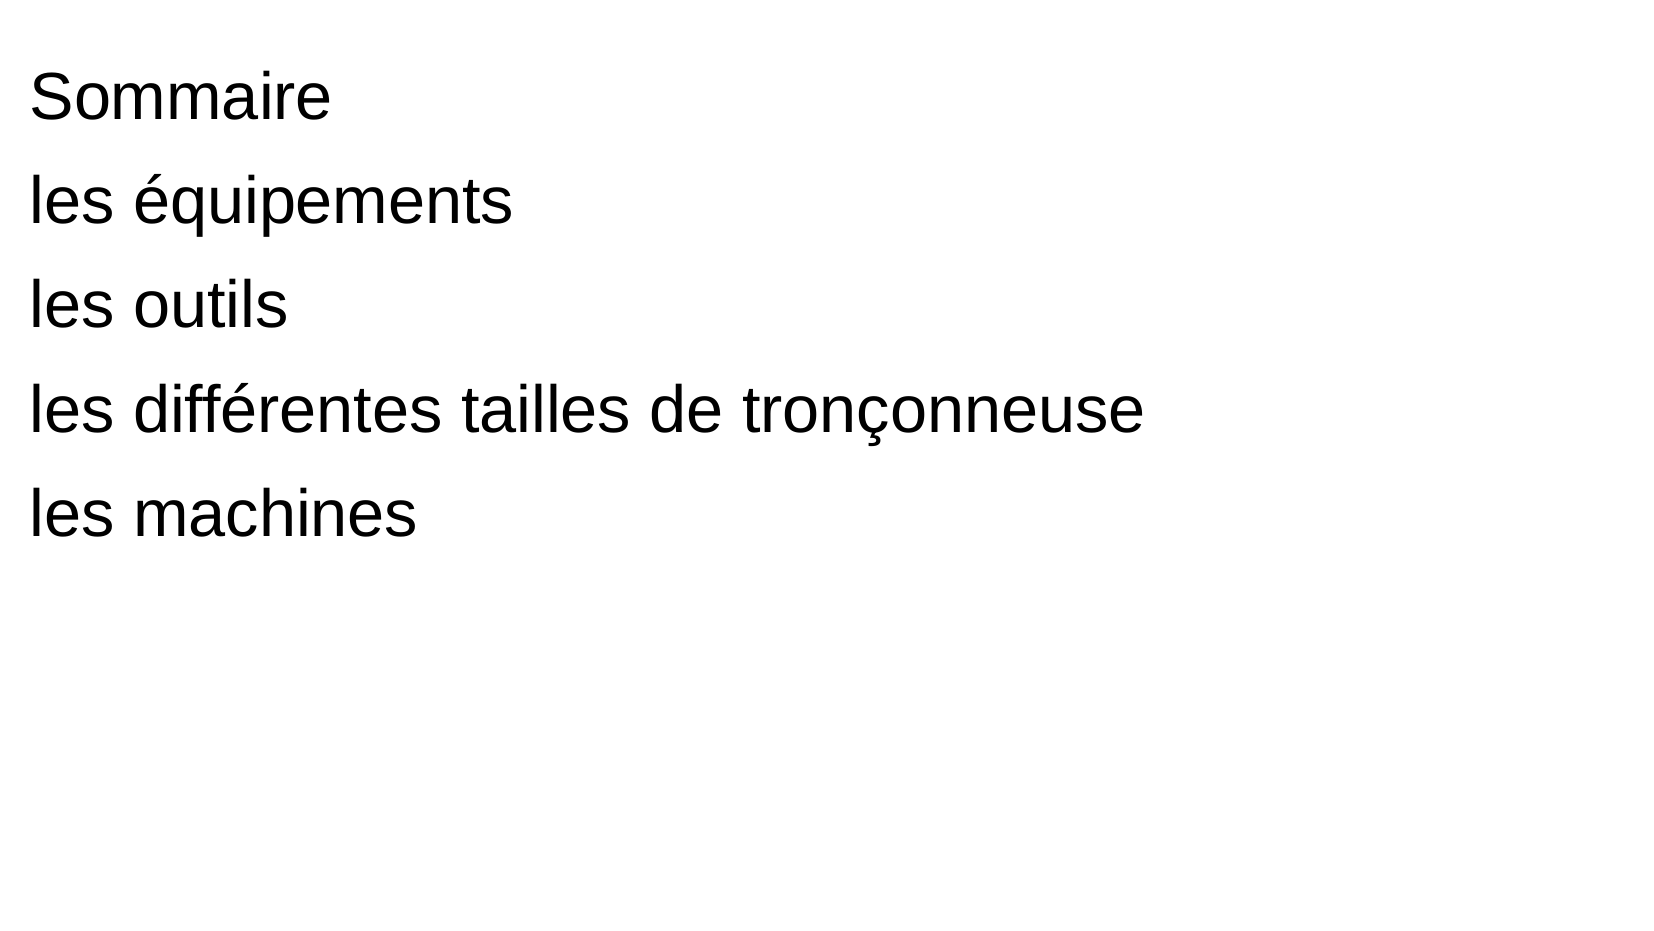

# Sommaire
les équipements
les outils
les différentes tailles de tronçonneuse
les machines